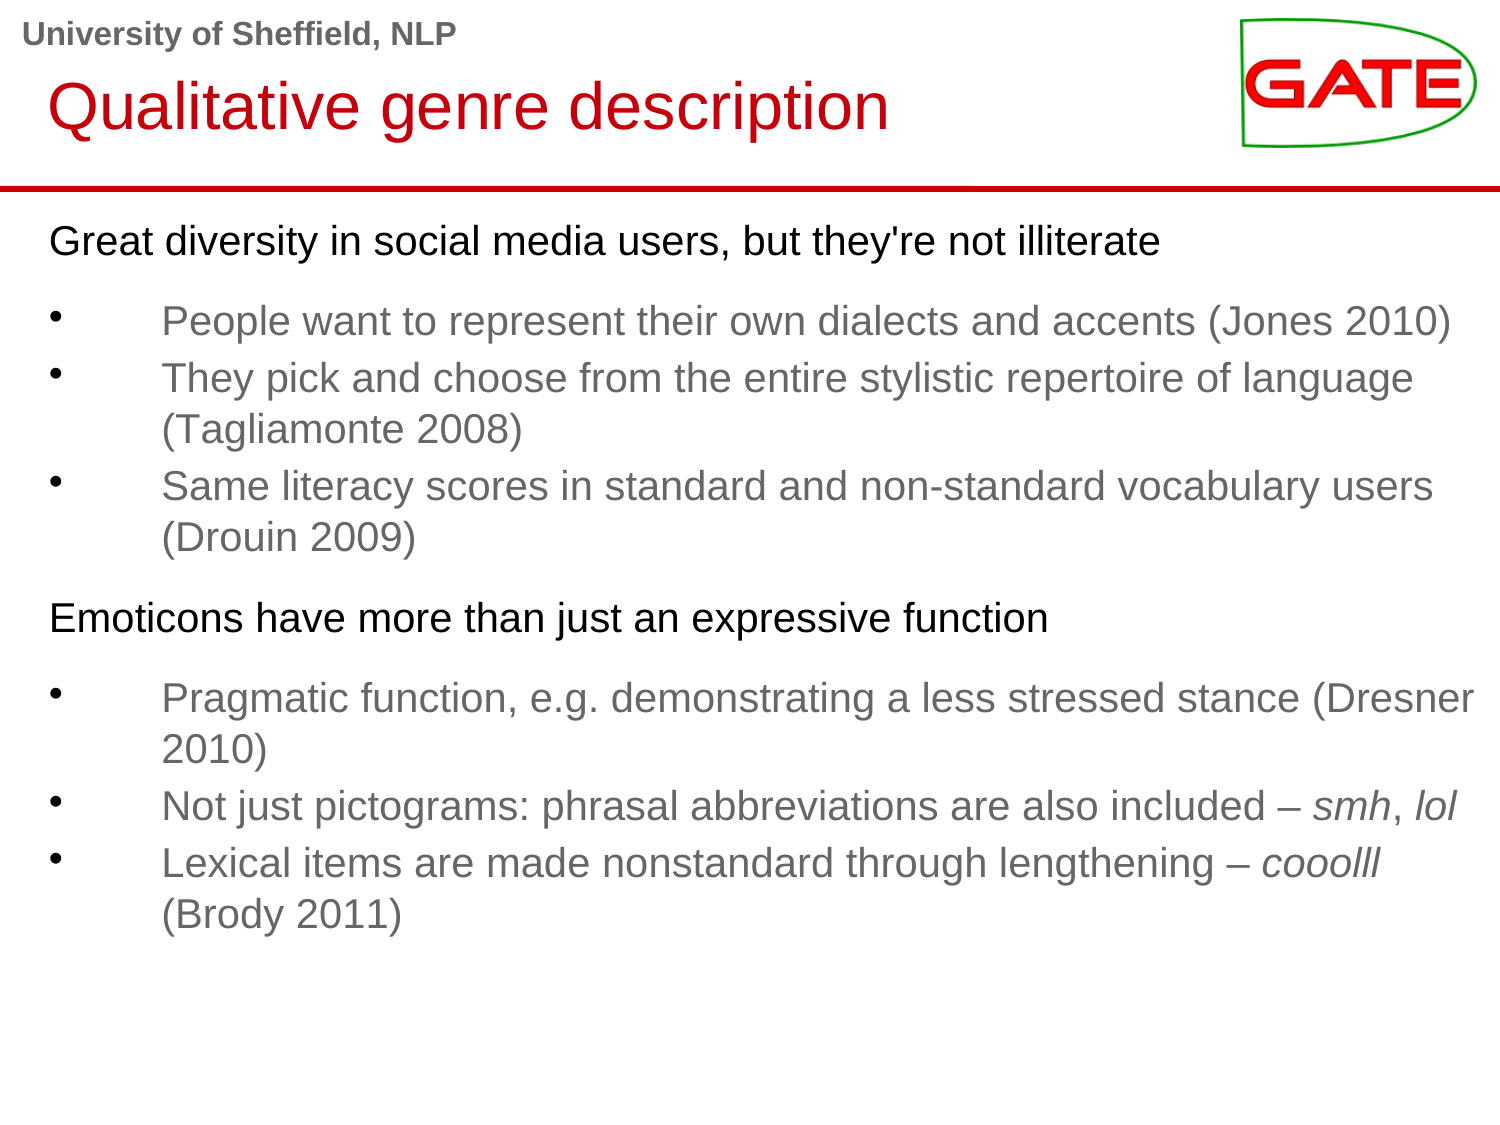

Qualitative genre description
Great diversity in social media users, but they're not illiterate
People want to represent their own dialects and accents (Jones 2010)
They pick and choose from the entire stylistic repertoire of language (Tagliamonte 2008)
Same literacy scores in standard and non-standard vocabulary users (Drouin 2009)
Emoticons have more than just an expressive function
Pragmatic function, e.g. demonstrating a less stressed stance (Dresner 2010)
Not just pictograms: phrasal abbreviations are also included – smh, lol
Lexical items are made nonstandard through lengthening – cooolll (Brody 2011)